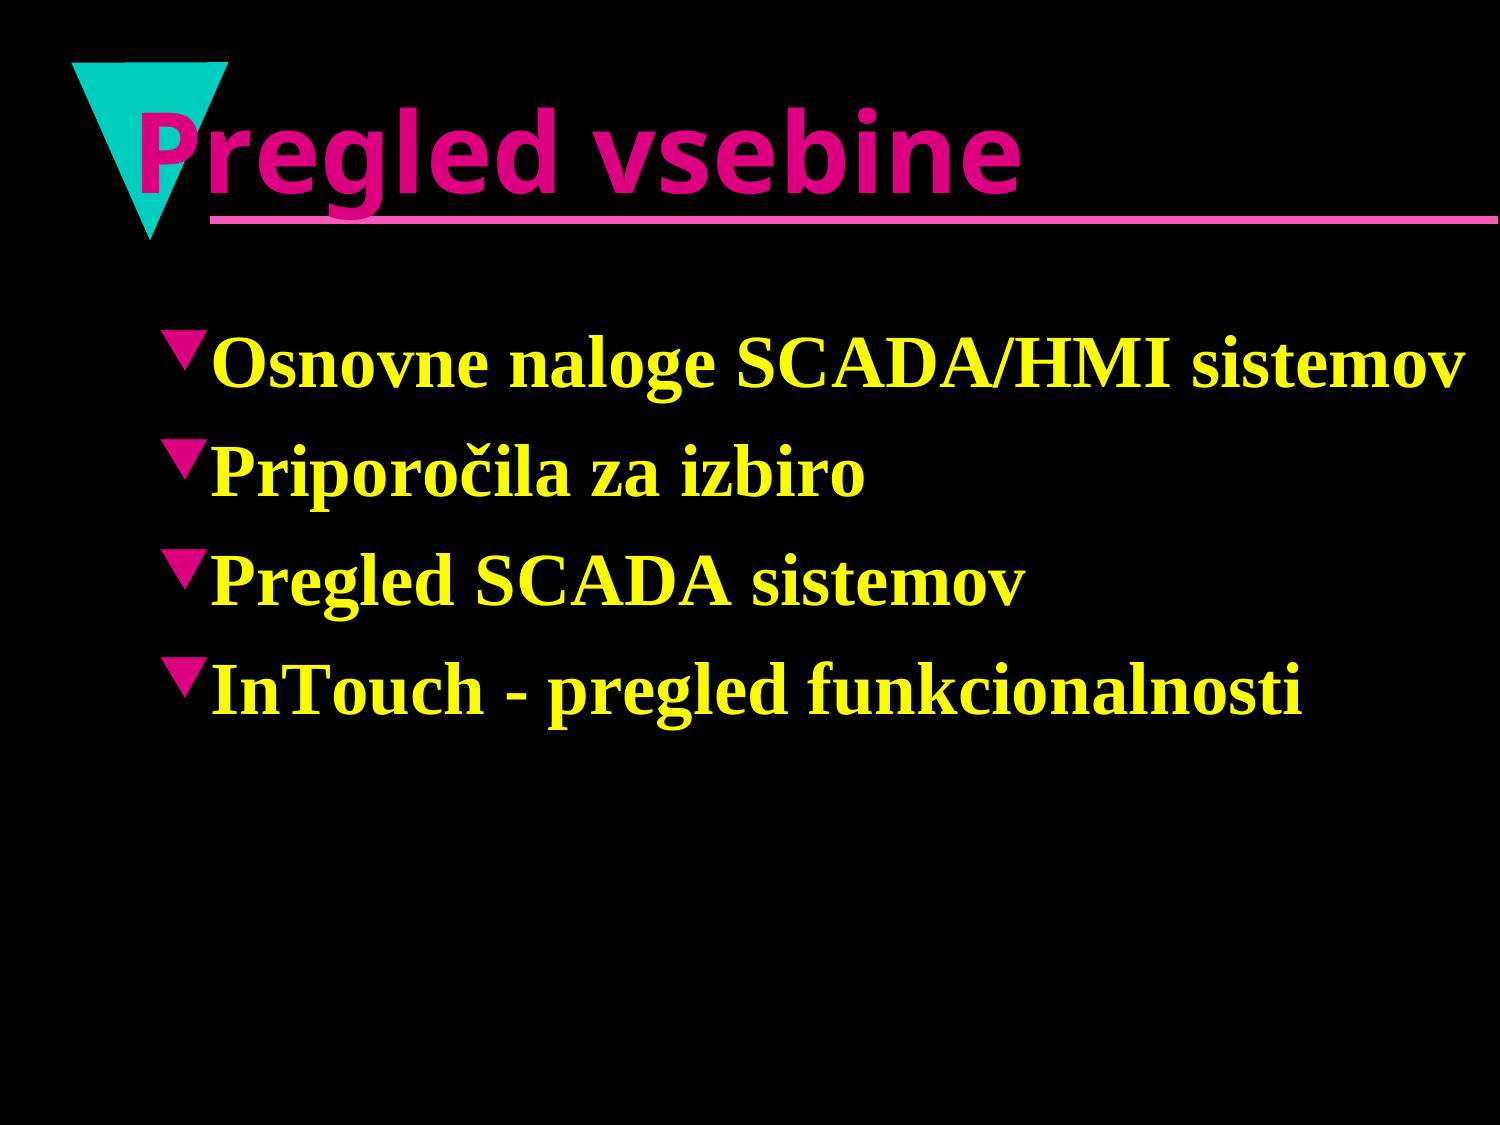

# Pregled vsebine
Osnovne naloge SCADA/HMI sistemov
Priporočila za izbiro
Pregled SCADA sistemov
InTouch - pregled funkcionalnosti
4